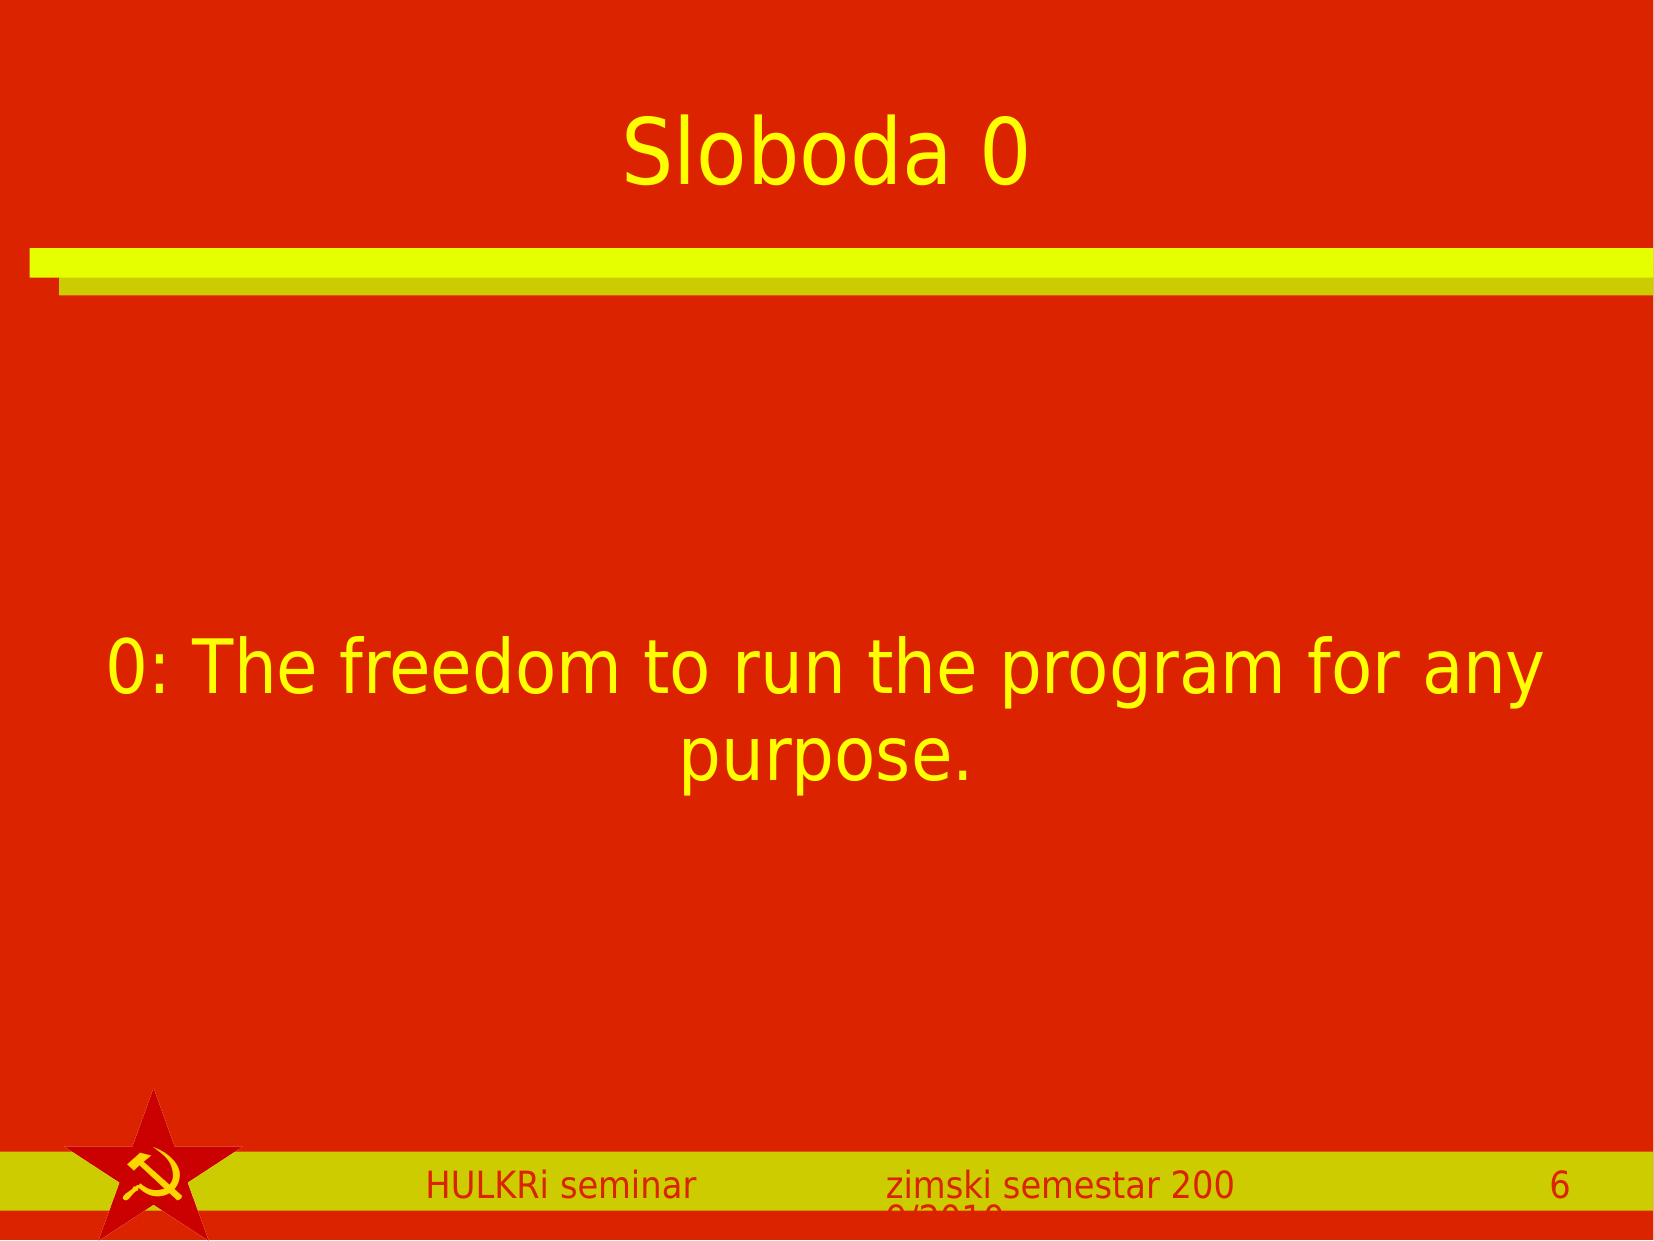

# Sloboda 0
0: The freedom to run the program for any purpose.
HULKRi seminar
zimski semestar 2009/2010.
6